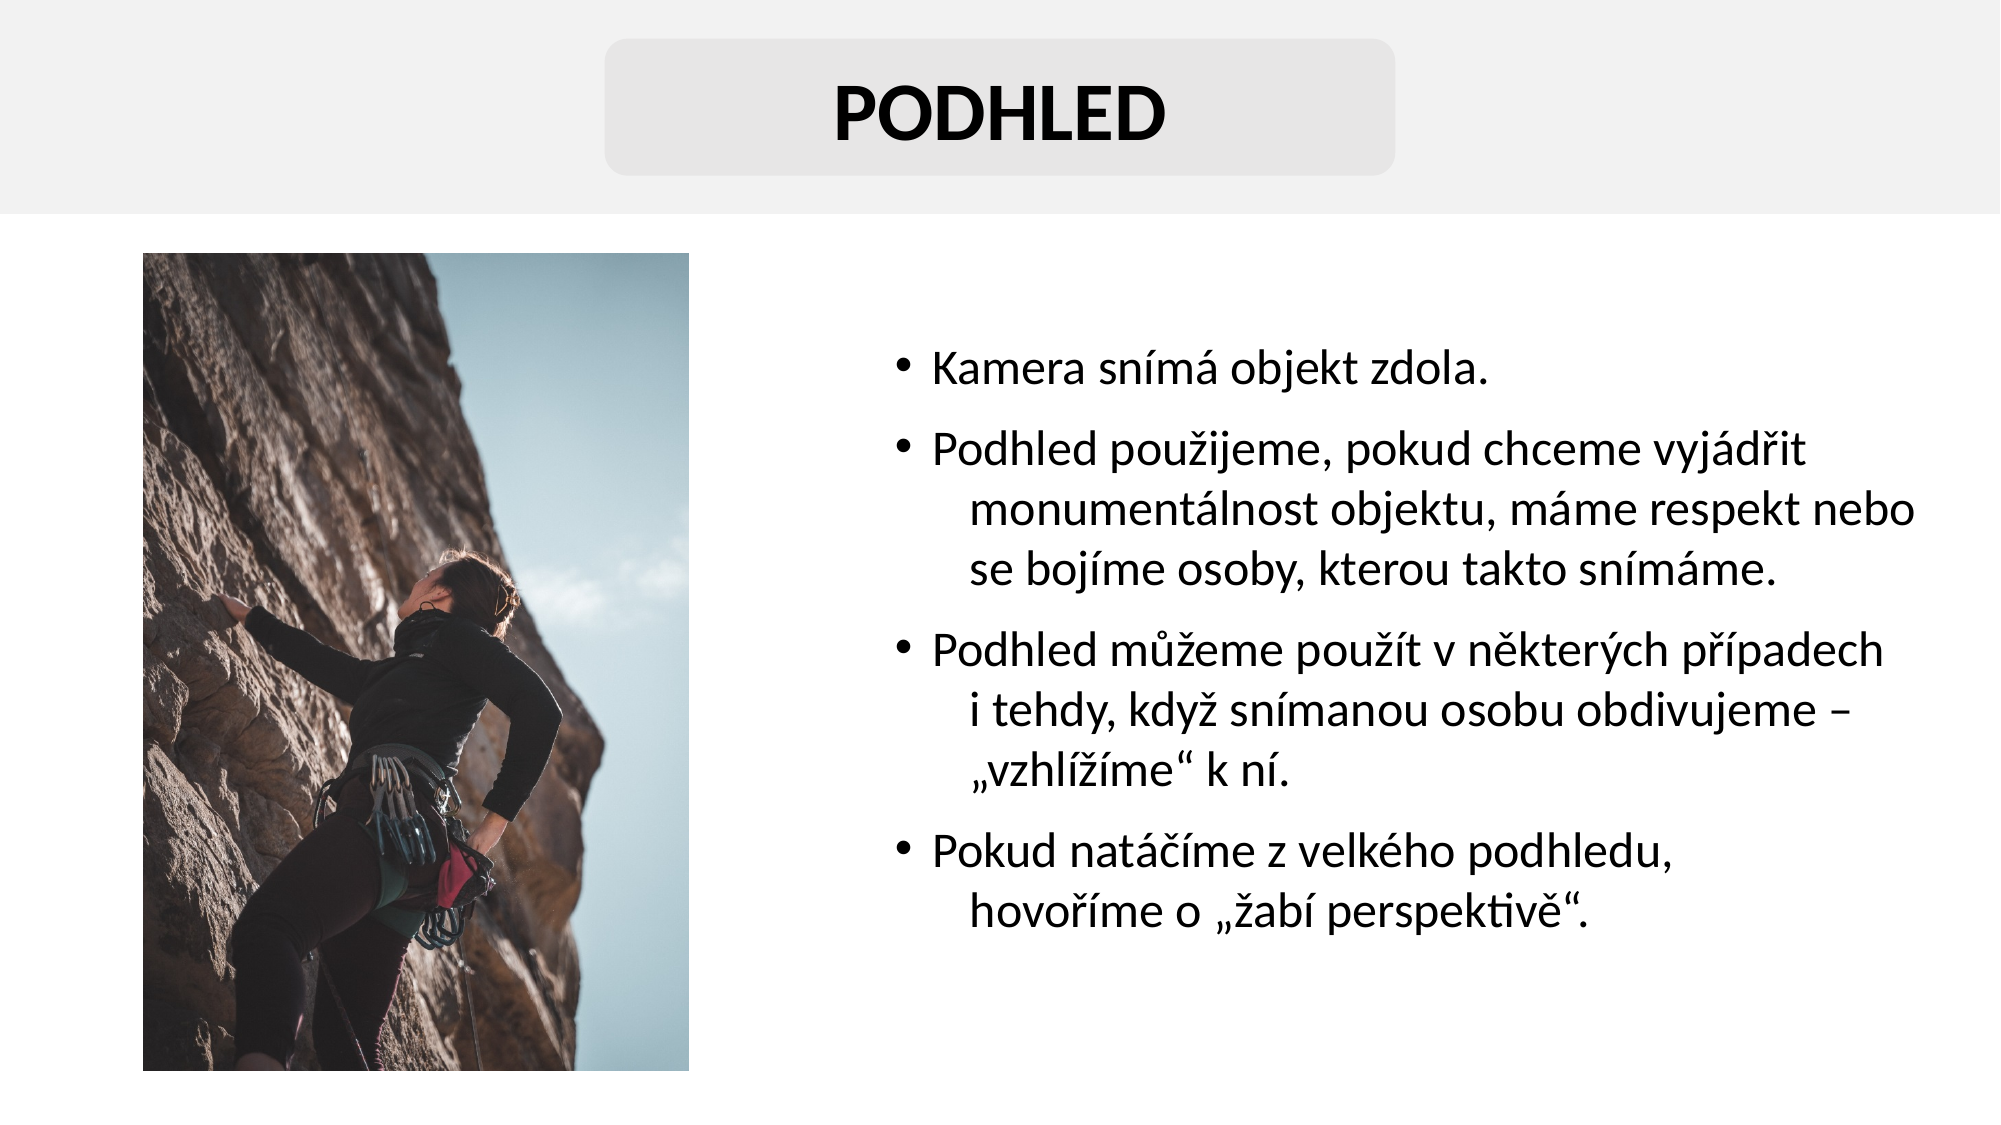

PODHLED
Kamera snímá objekt zdola.
Podhled použijeme, pokud chceme vyjádřit monumentálnost objektu, máme respekt nebo se bojíme osoby, kterou takto snímáme.
Podhled můžeme použít v některých případech
i tehdy, když snímanou osobu obdivujeme – „vzhlížíme“ k ní.
Pokud natáčíme z velkého podhledu,
hovoříme o „žabí perspektivě“.